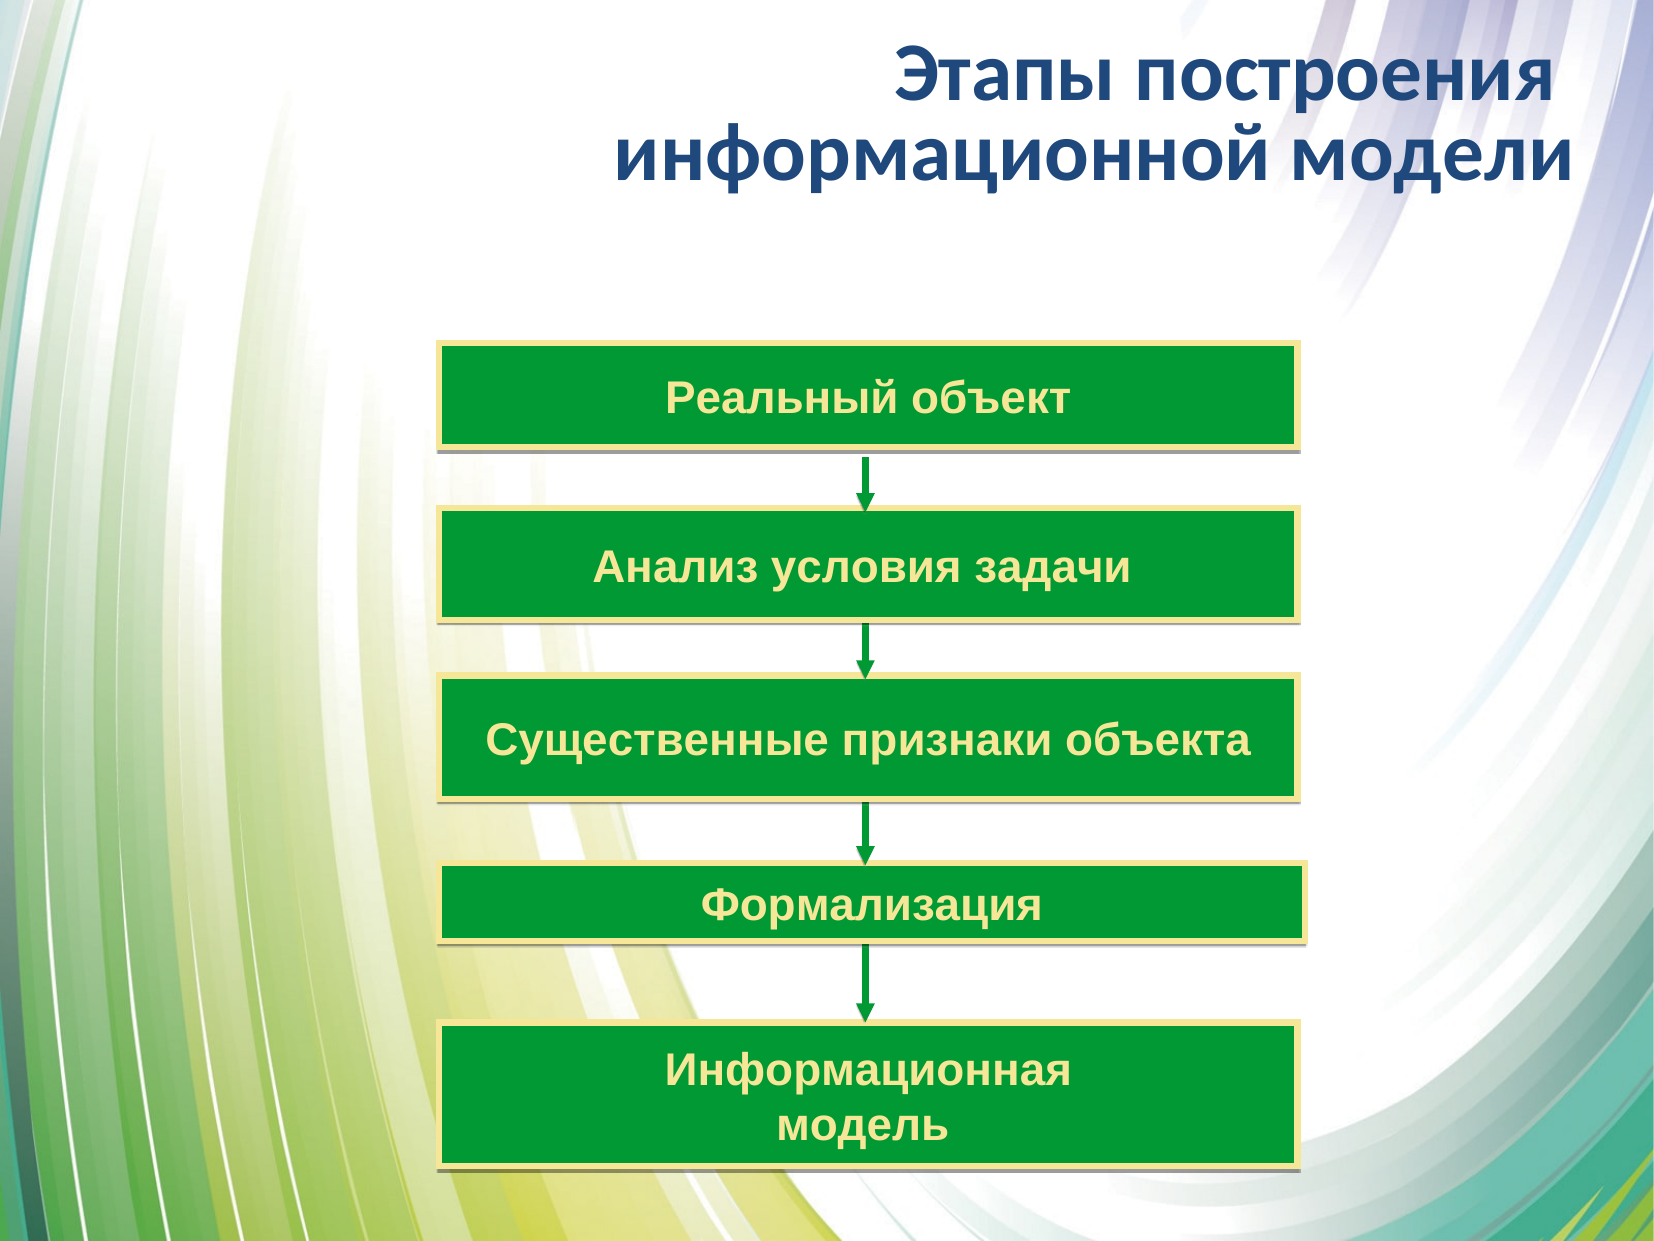

Этапы построения
информационной модели
Реальный объект
Анализ условия задачи
Существенные признаки объекта
Формализация
Информационная
модель